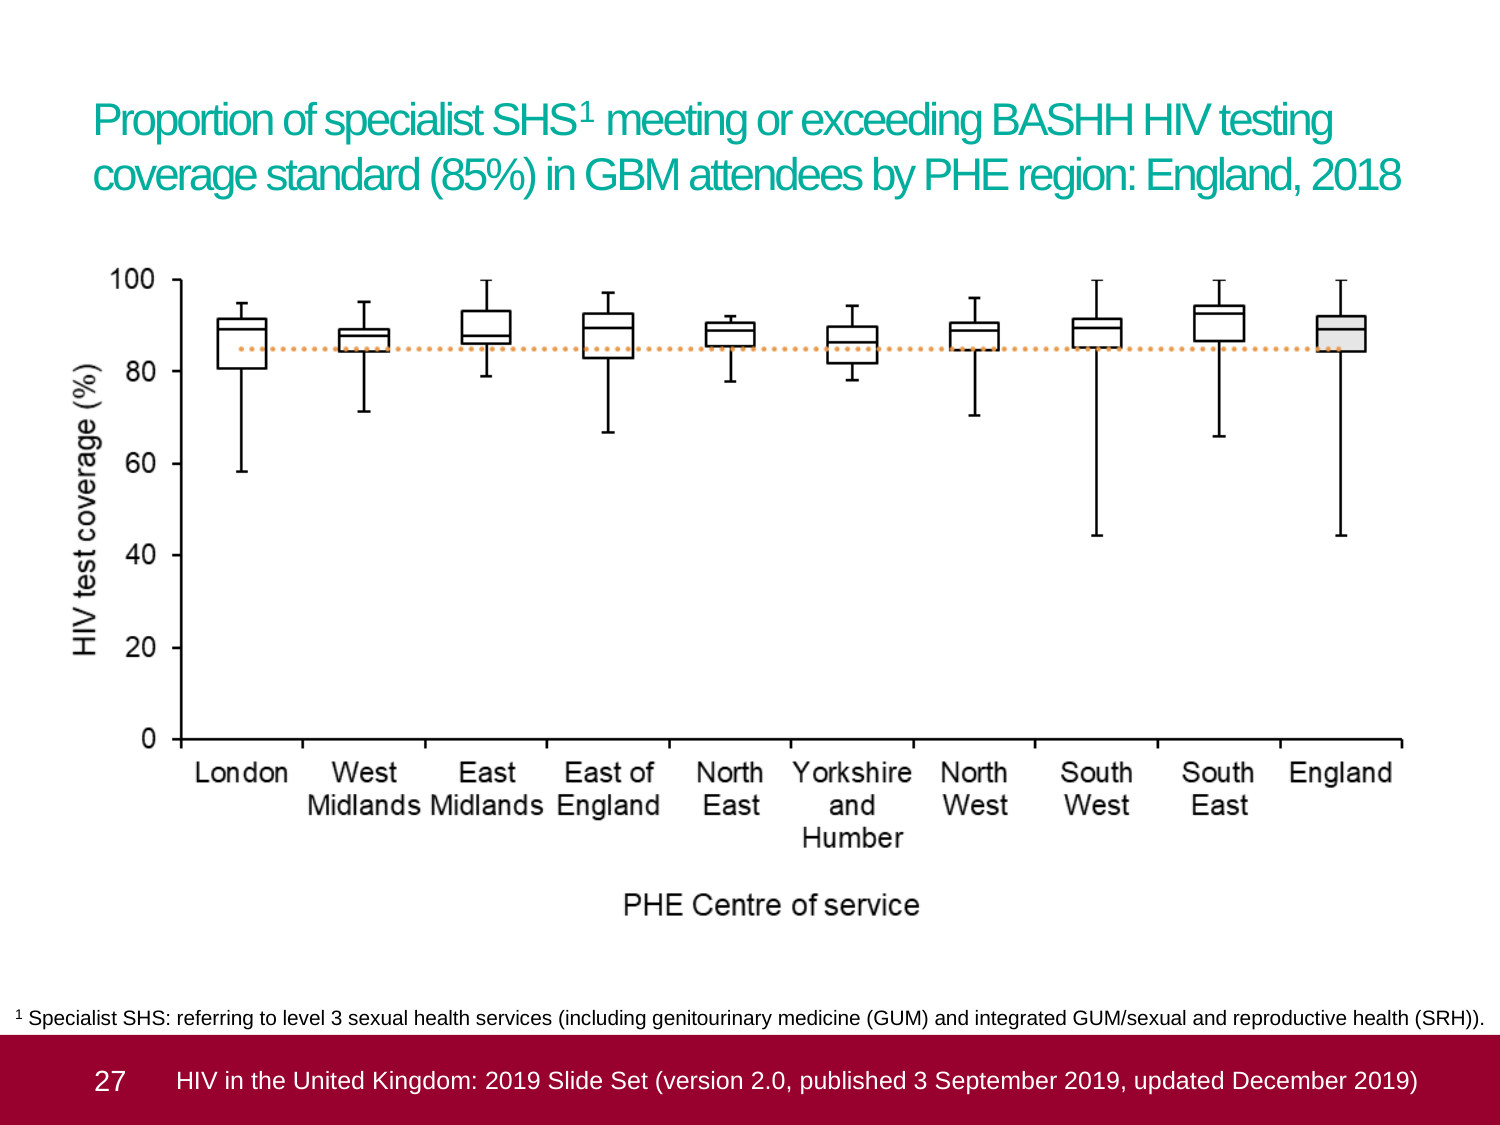

# Proportion of specialist SHS1 meeting or exceeding BASHH HIV testing coverage standard (85%) in GBM attendees by PHE region: England, 2018
1 Specialist SHS: referring to level 3 sexual health services (including genitourinary medicine (GUM) and integrated GUM/sexual and reproductive health (SRH)).
 1
HIV in the United Kingdom: 2019 Slide Set (version 2.0, published 3 September 2019, updated December 2019)